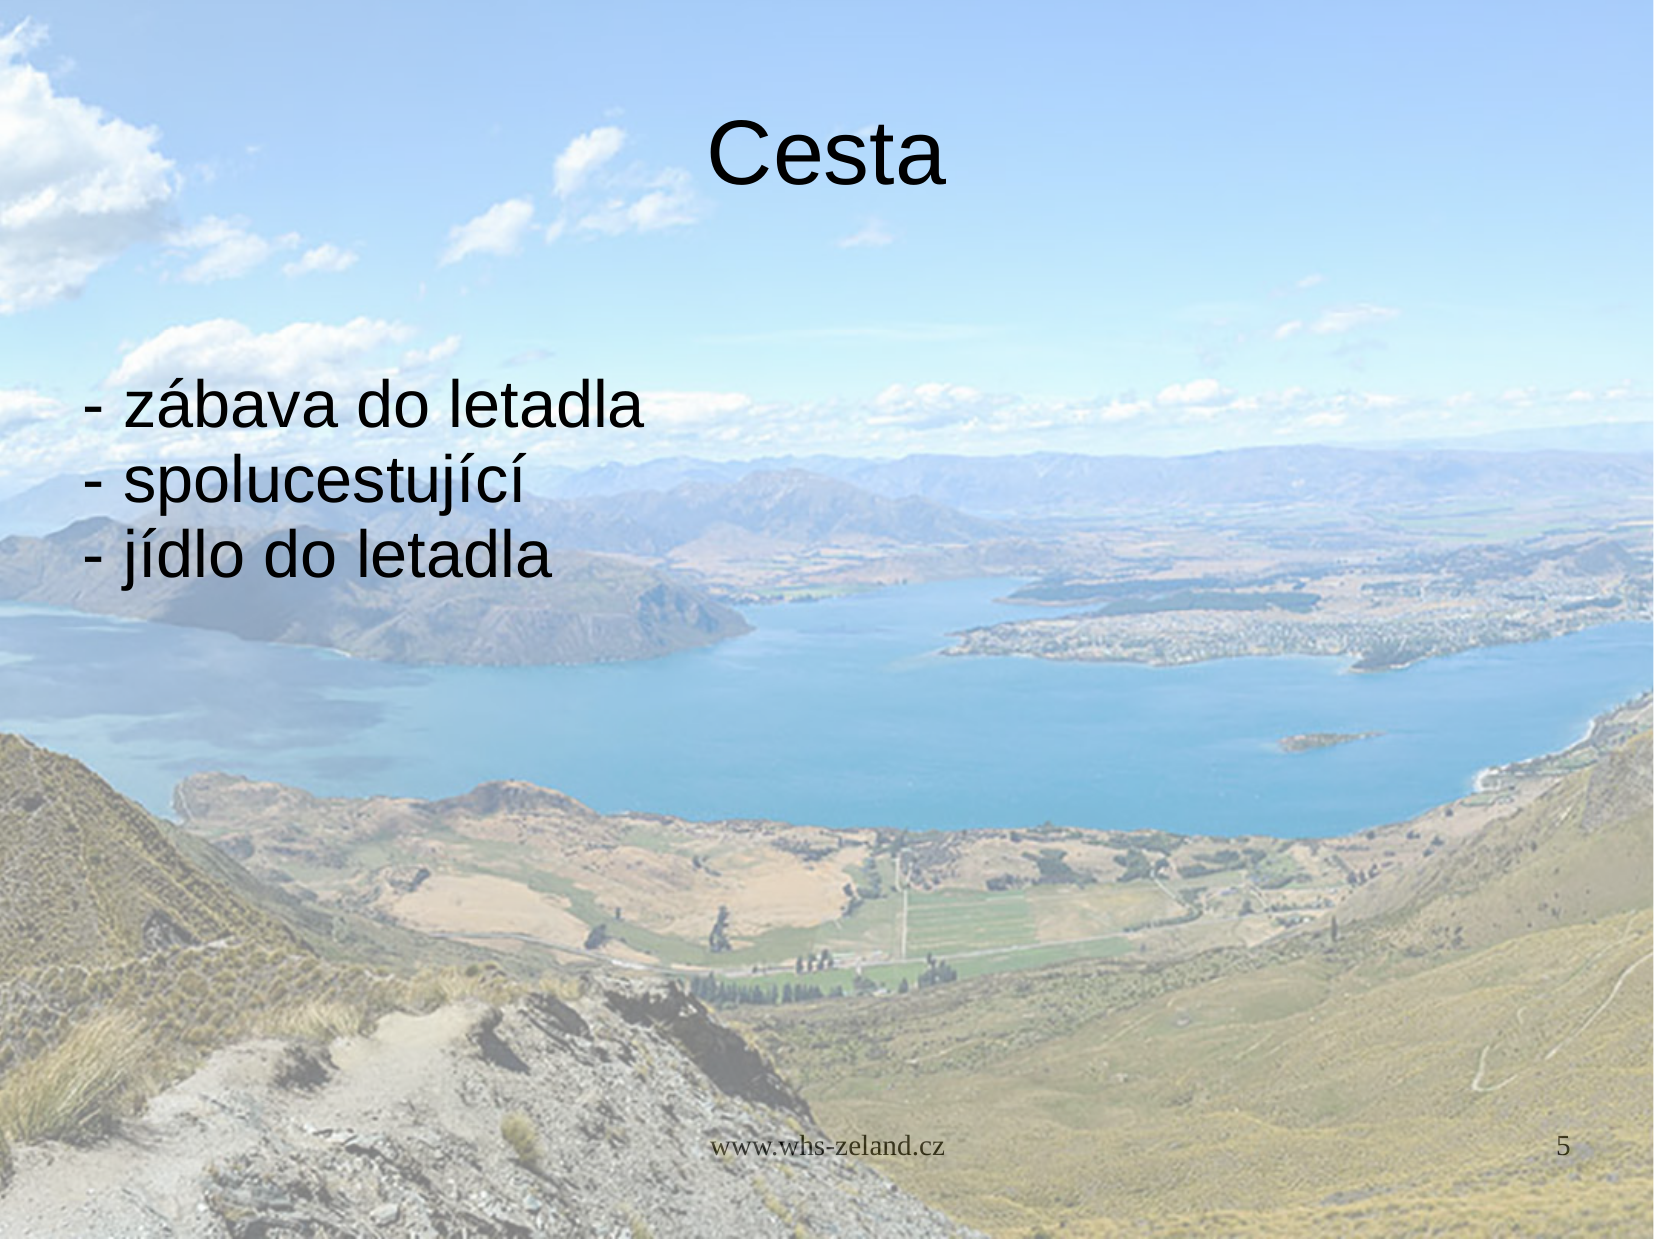

# Cesta
- zábava do letadla
- spolucestující
- jídlo do letadla
www.whs-zeland.cz
5